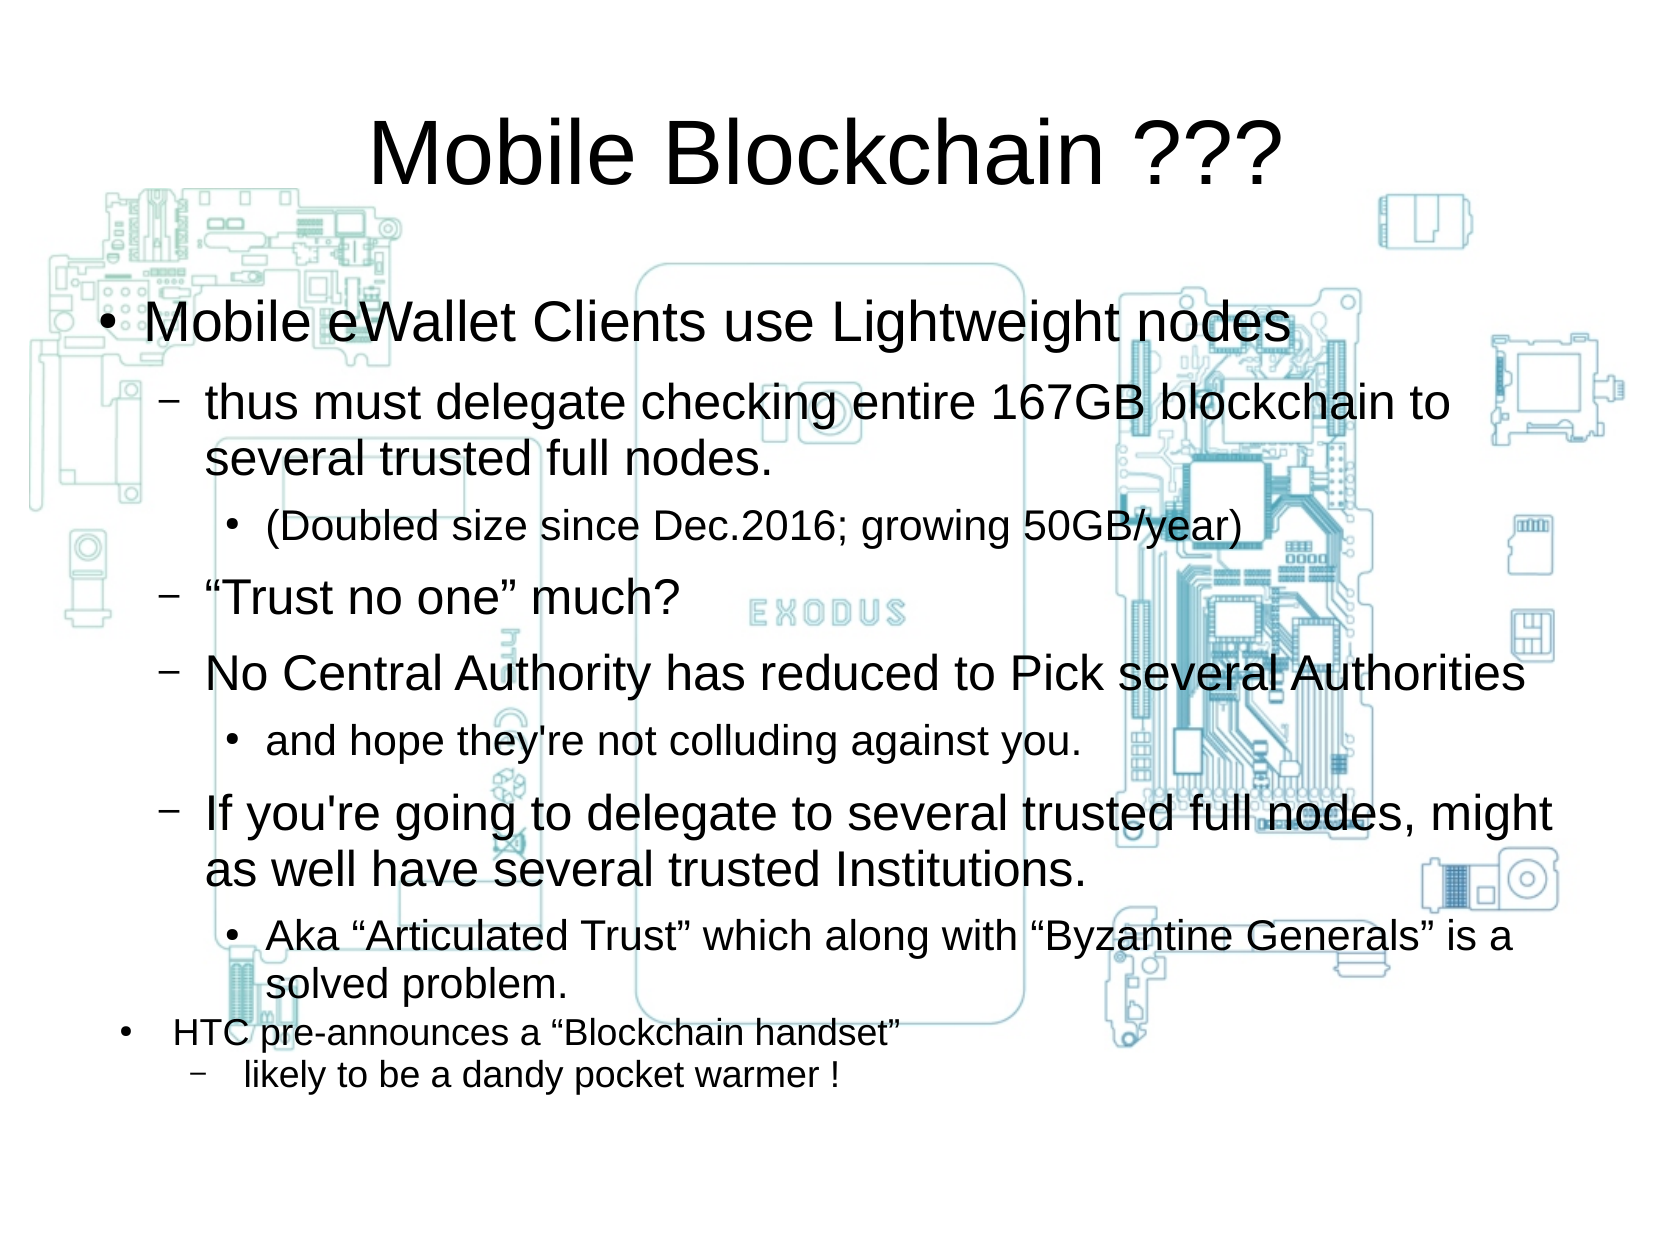

# Mobile Blockchain ???
Mobile eWallet Clients use Lightweight nodes
thus must delegate checking entire 167GB blockchain to several trusted full nodes.
(Doubled size since Dec.2016; growing 50GB/year)
“Trust no one” much?
No Central Authority has reduced to Pick several Authorities
and hope they're not colluding against you.
If you're going to delegate to several trusted full nodes, might as well have several trusted Institutions.
Aka “Articulated Trust” which along with “Byzantine Generals” is a solved problem.
HTC pre-announces a “Blockchain handset”
likely to be a dandy pocket warmer !